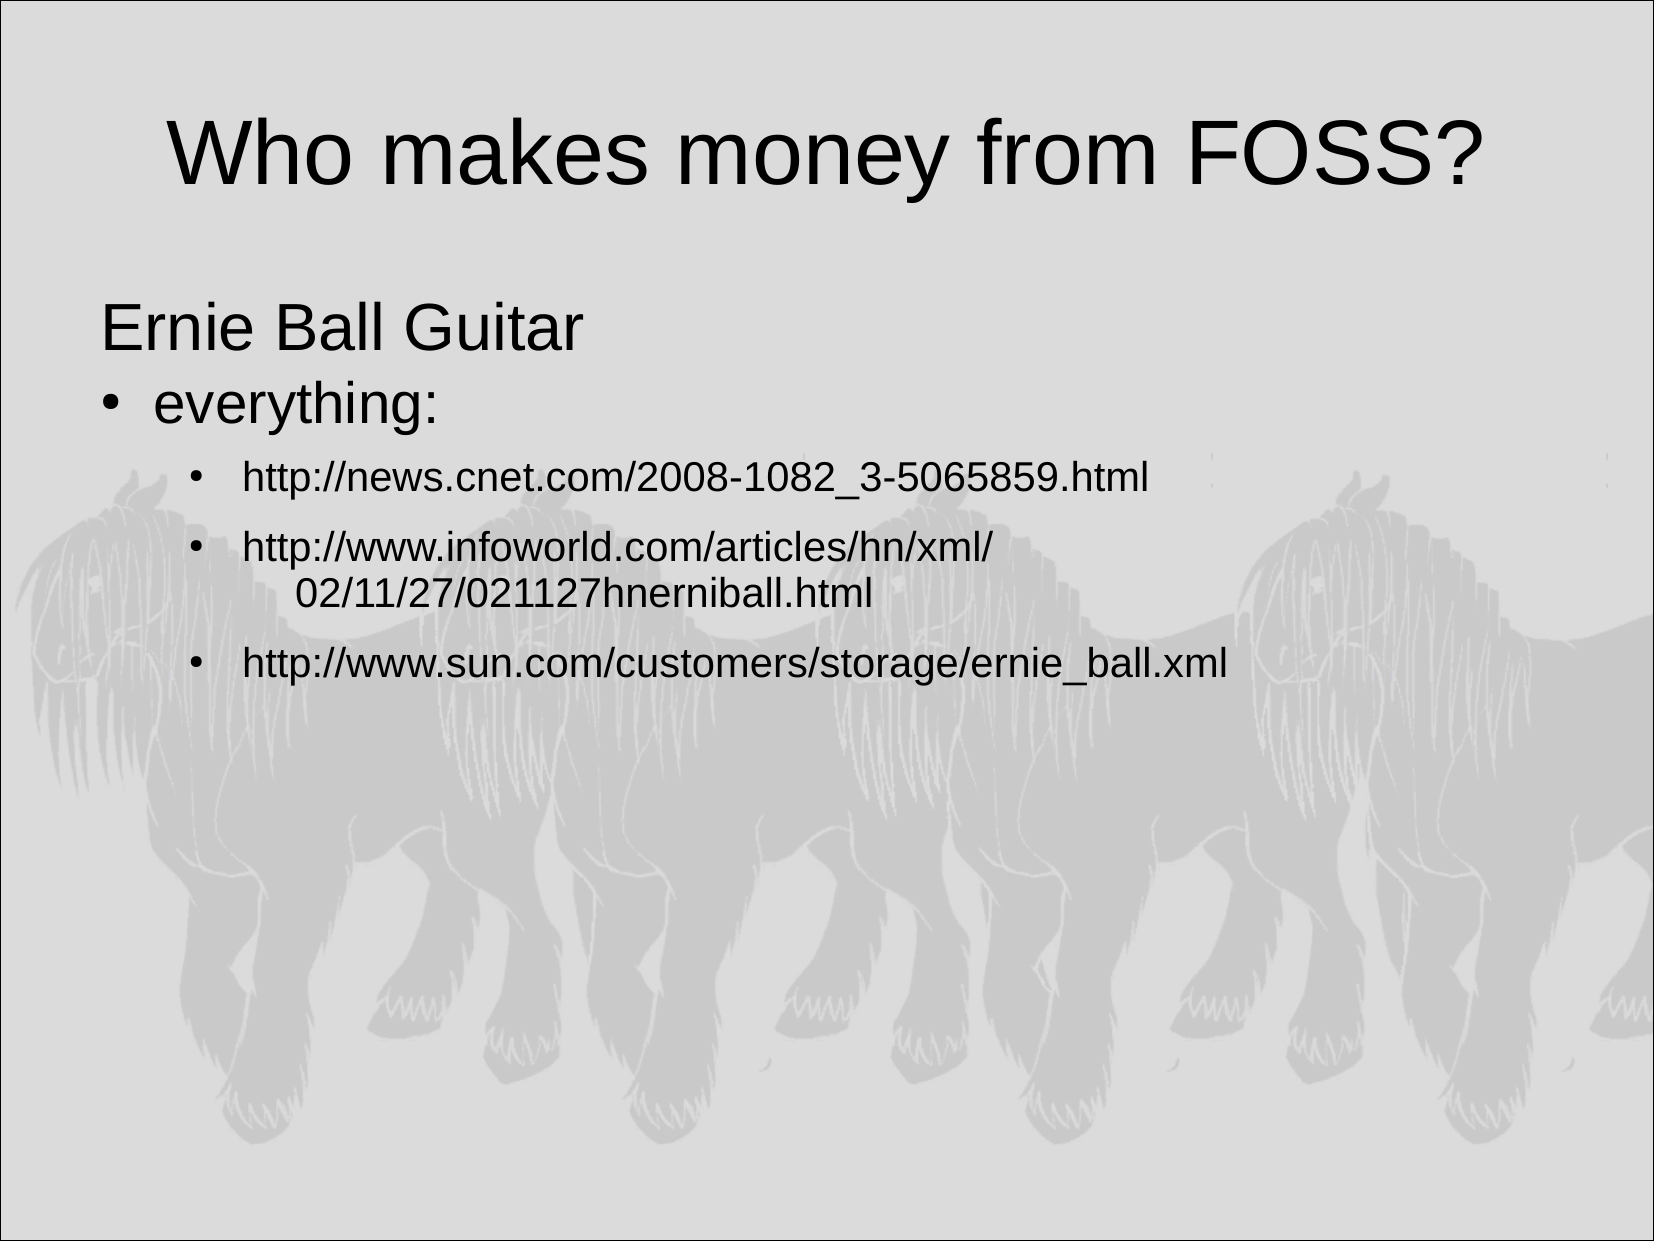

# Who makes money from FOSS?
Ernie Ball Guitar
everything:
http://news.cnet.com/2008-1082_3-5065859.html
http://www.infoworld.com/articles/hn/xml/02/11/27/021127hnerniball.html
http://www.sun.com/customers/storage/ernie_ball.xml